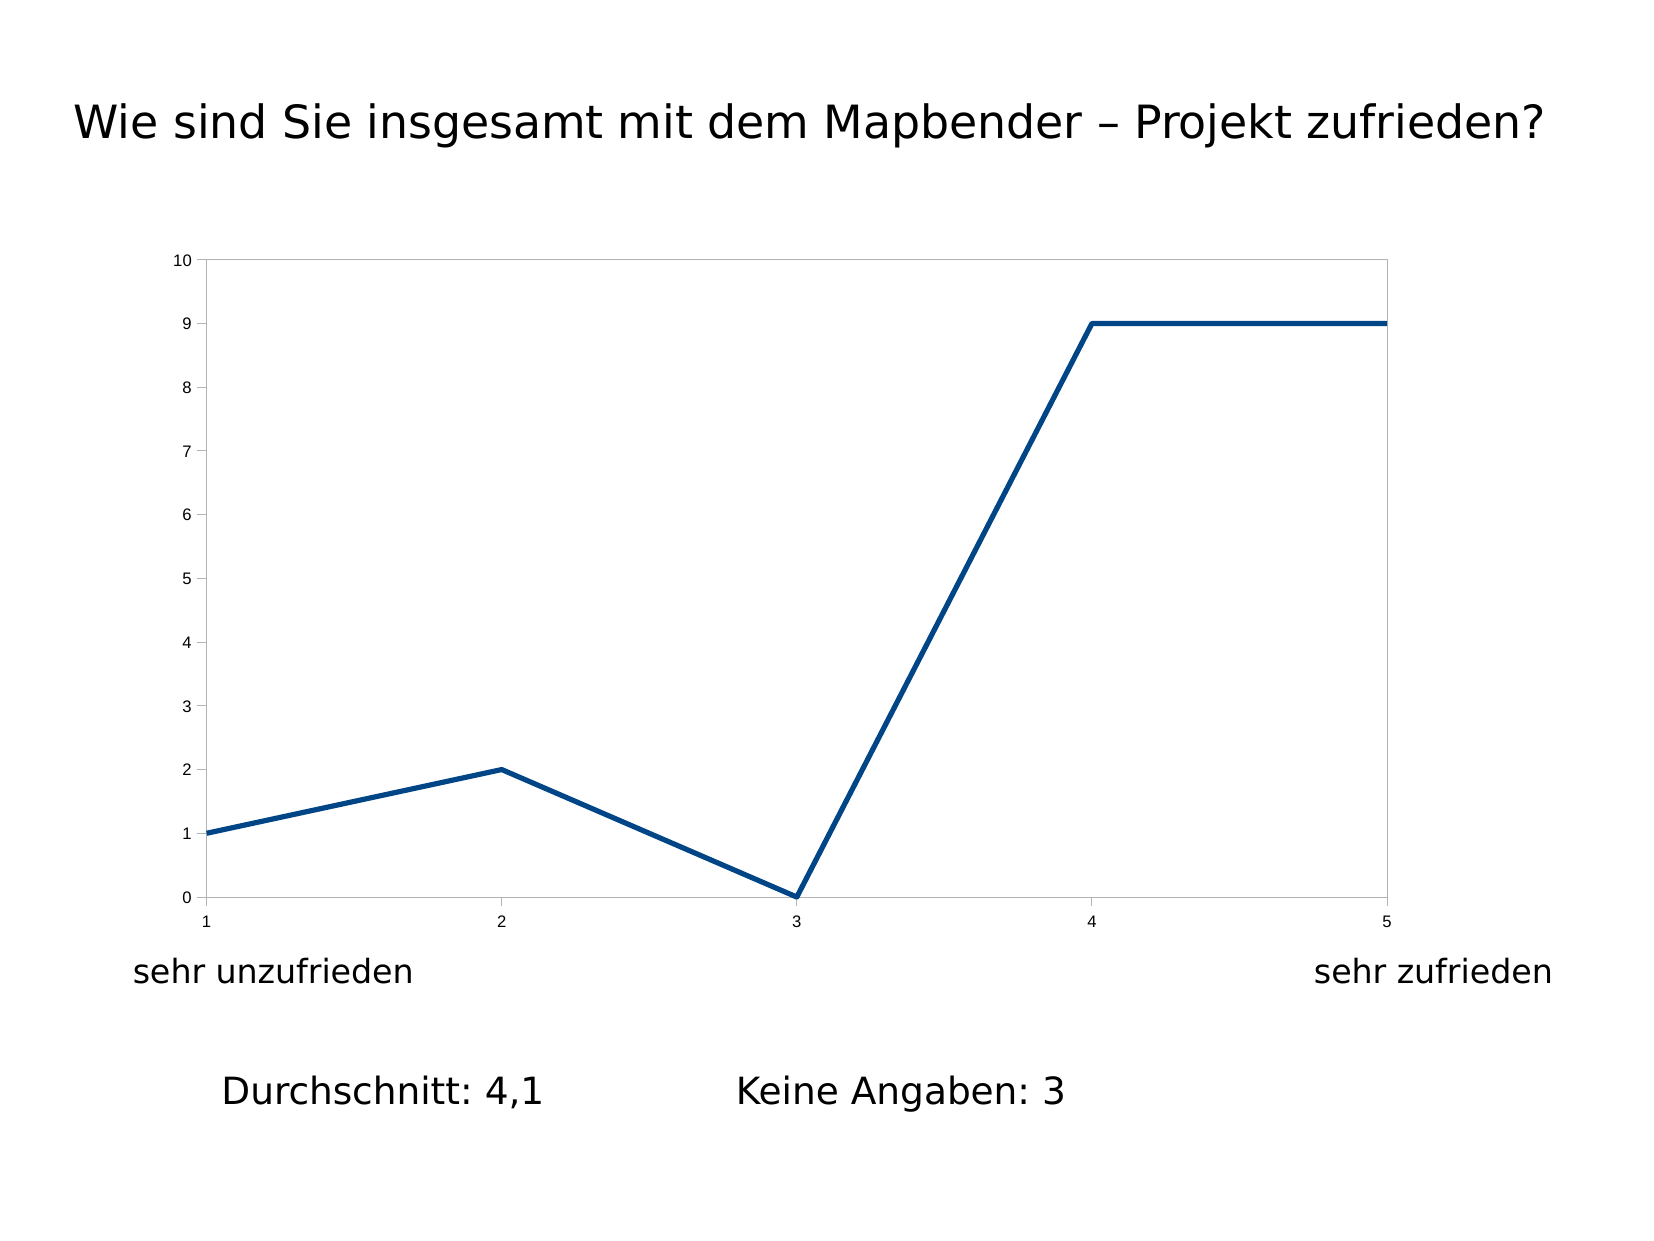

Wie sind Sie insgesamt mit dem Mapbender – Projekt zufrieden?
### Chart
| Category | Zeile 239 |
|---|---|
| 1 | 1.0 |
| 2 | 2.0 |
| 3 | 0.0 |
| 4 | 9.0 |
| 5 | 9.0 |sehr unzufrieden
sehr zufrieden
Durchschnitt: 4,1 Keine Angaben: 3